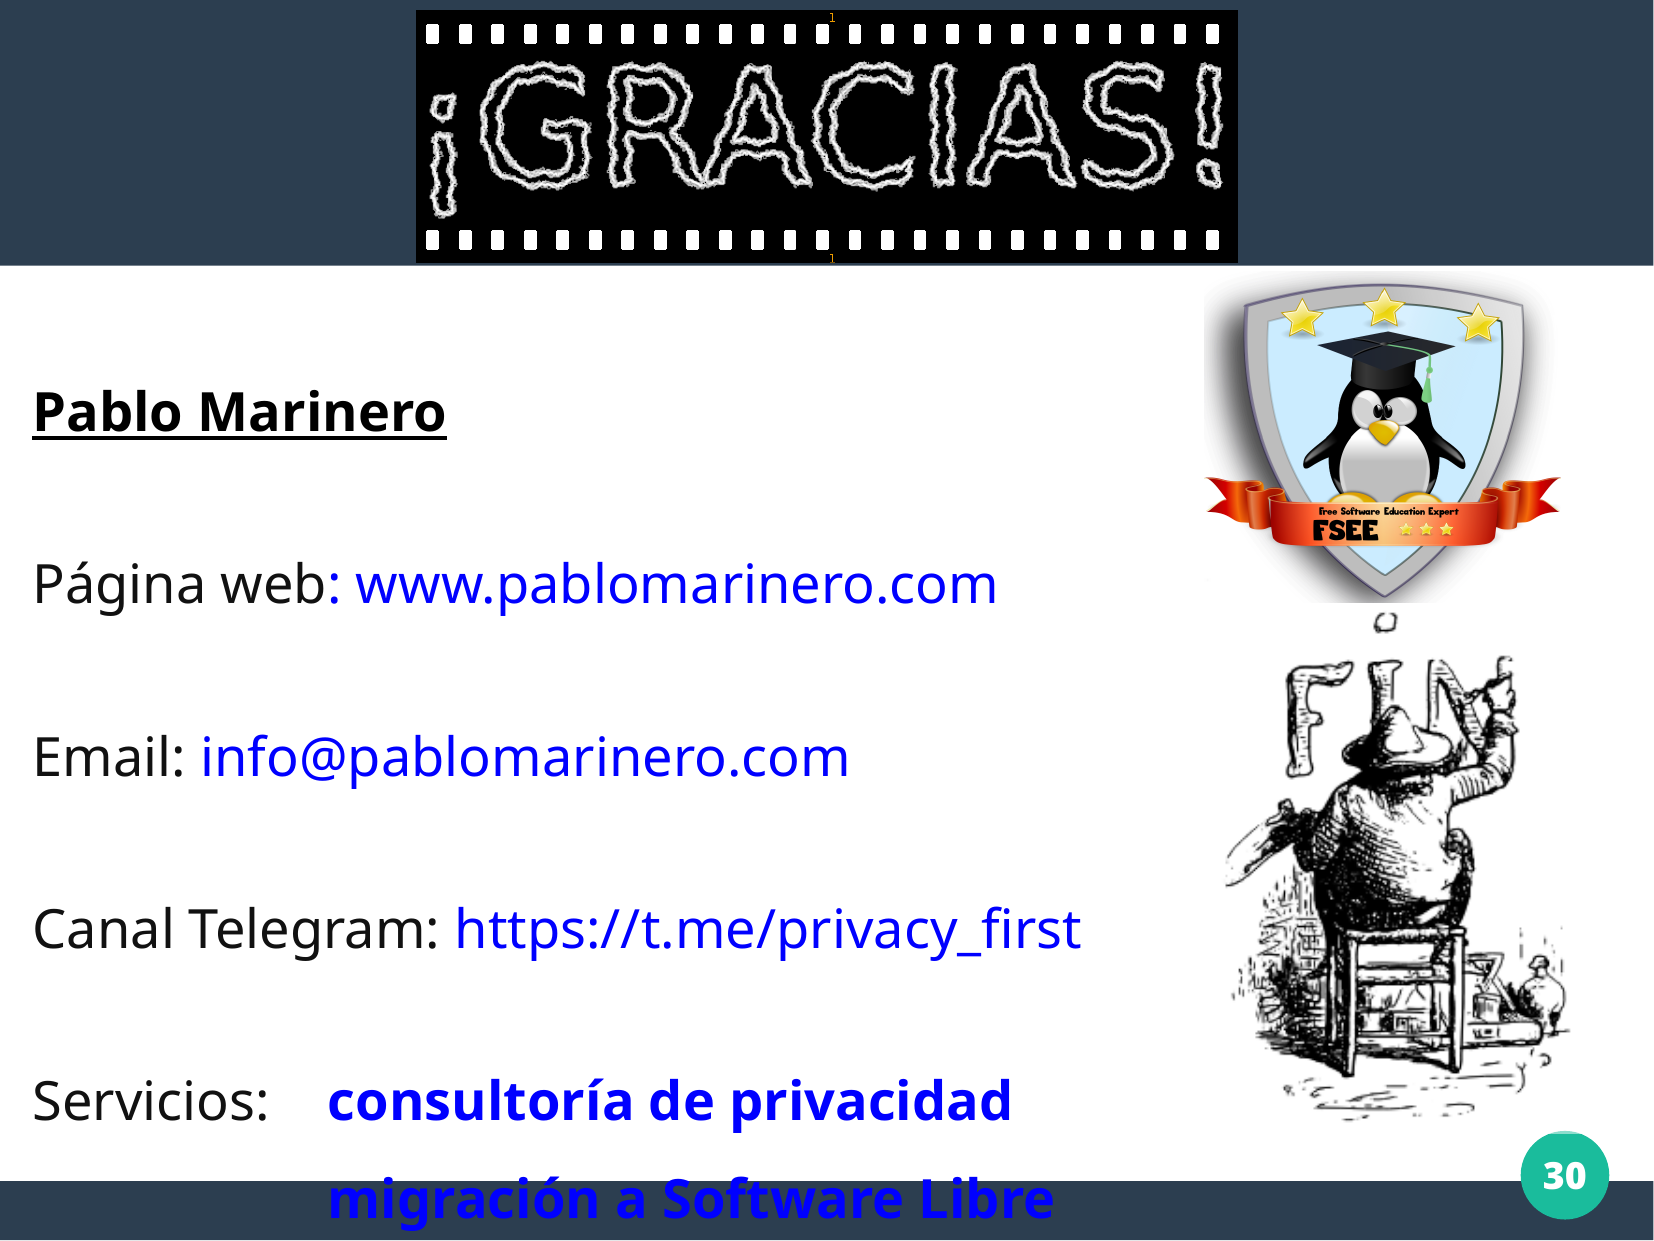

Pablo Marinero
Página web: www.pablomarinero.com
Email: info@pablomarinero.com
Canal Telegram: https://t.me/privacy_first
Servicios: 	consultoría de privacidad
				migración a Software Libre
30